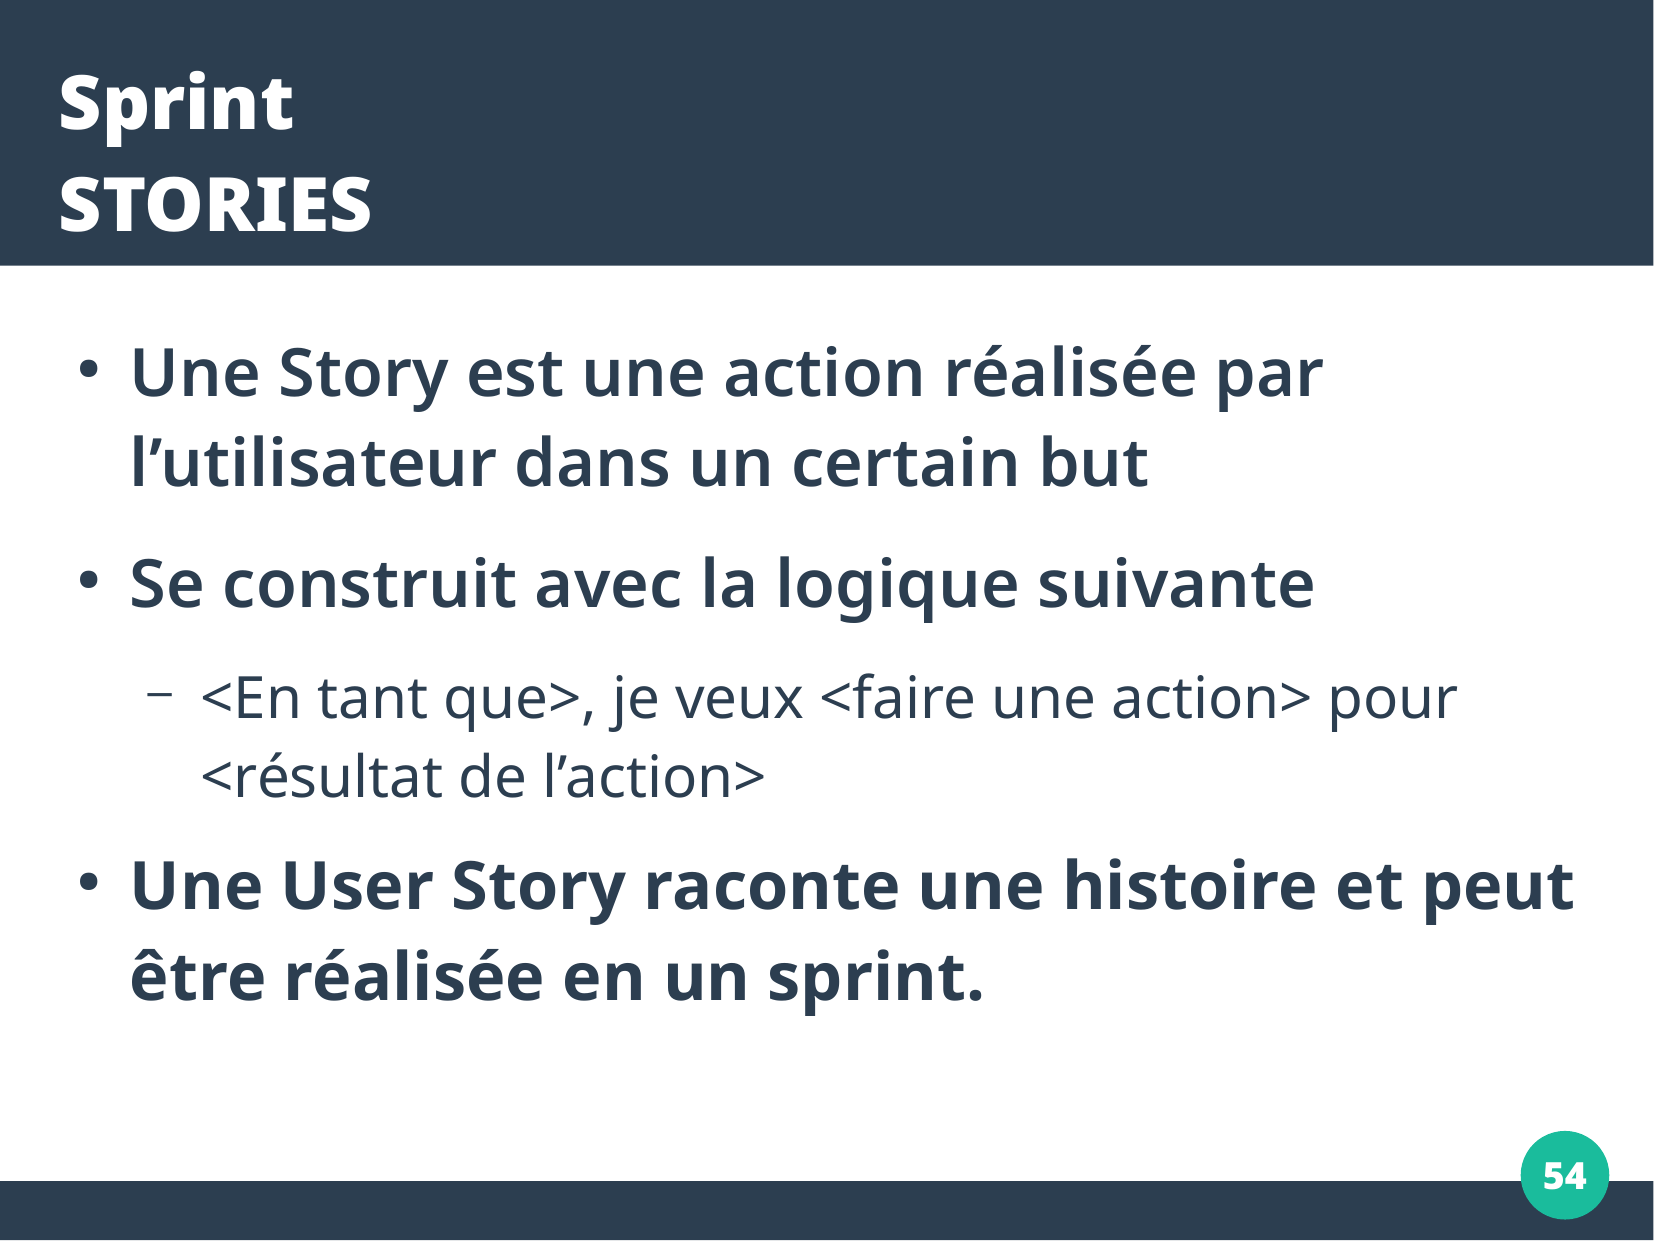

# Sprint STORIES
Une Story est une action réalisée par l’utilisateur dans un certain but
Se construit avec la logique suivante
<En tant que>, je veux <faire une action> pour <résultat de l’action>
Une User Story raconte une histoire et peut être réalisée en un sprint.
54